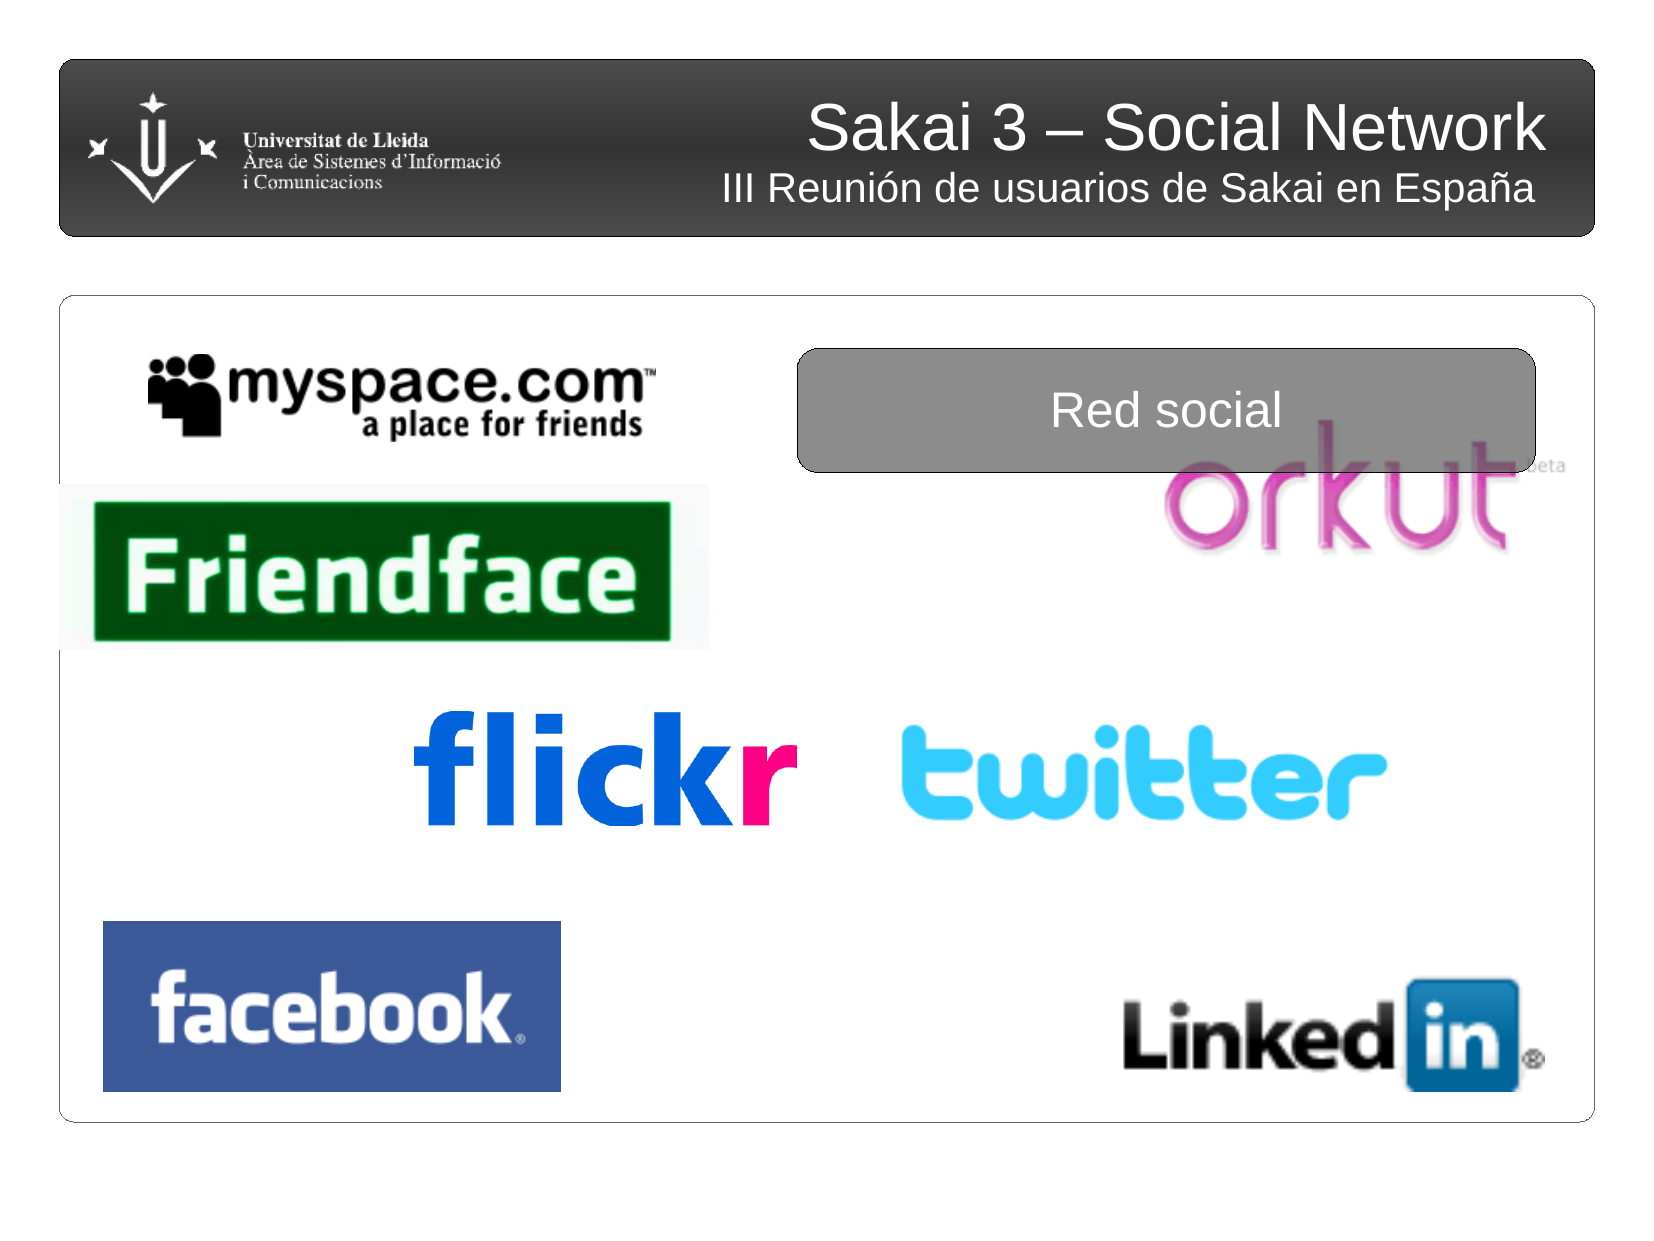

# Sakai 3 – Social Network III Reunión de usuarios de Sakai en España
Red social